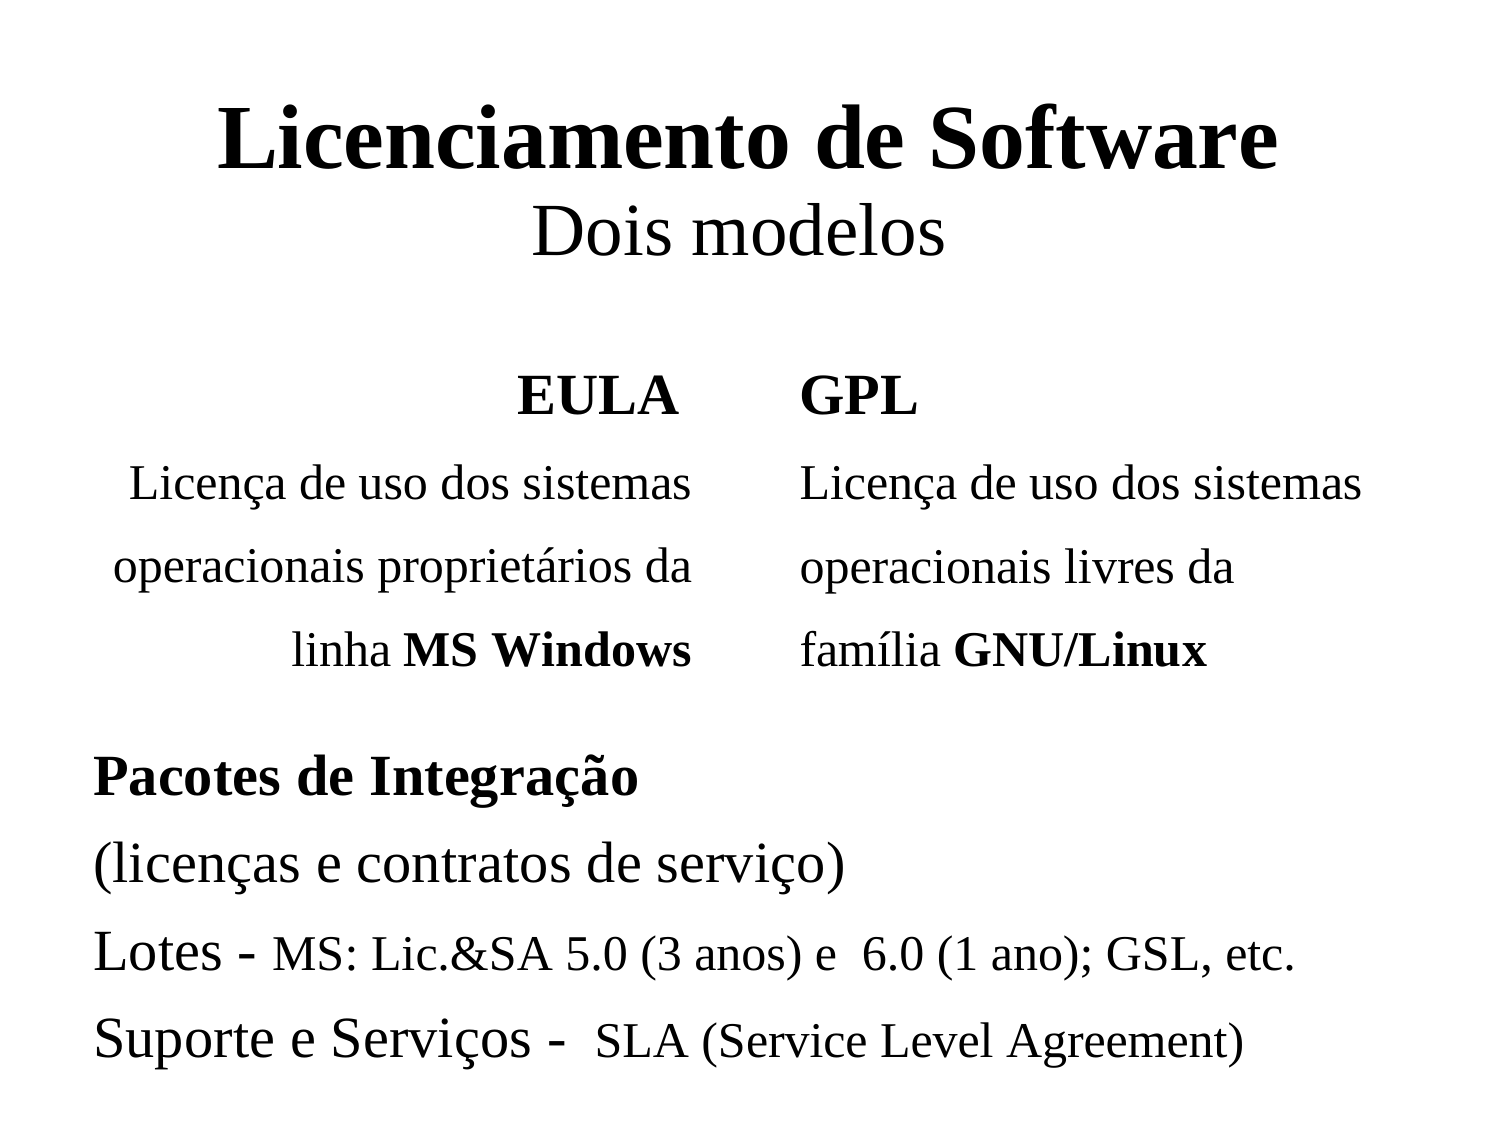

# Licenciamento de Software Dois modelos
EULA
Licença de uso dos sistemas operacionais proprietários da linha MS Windows
GPL
Licença de uso dos sistemas operacionais livres da família GNU/Linux
Pacotes de Integração
(licenças e contratos de serviço)
Lotes - MS: Lic.&SA 5.0 (3 anos) e 6.0 (1 ano); GSL, etc.
Suporte e Serviços - SLA (Service Level Agreement)